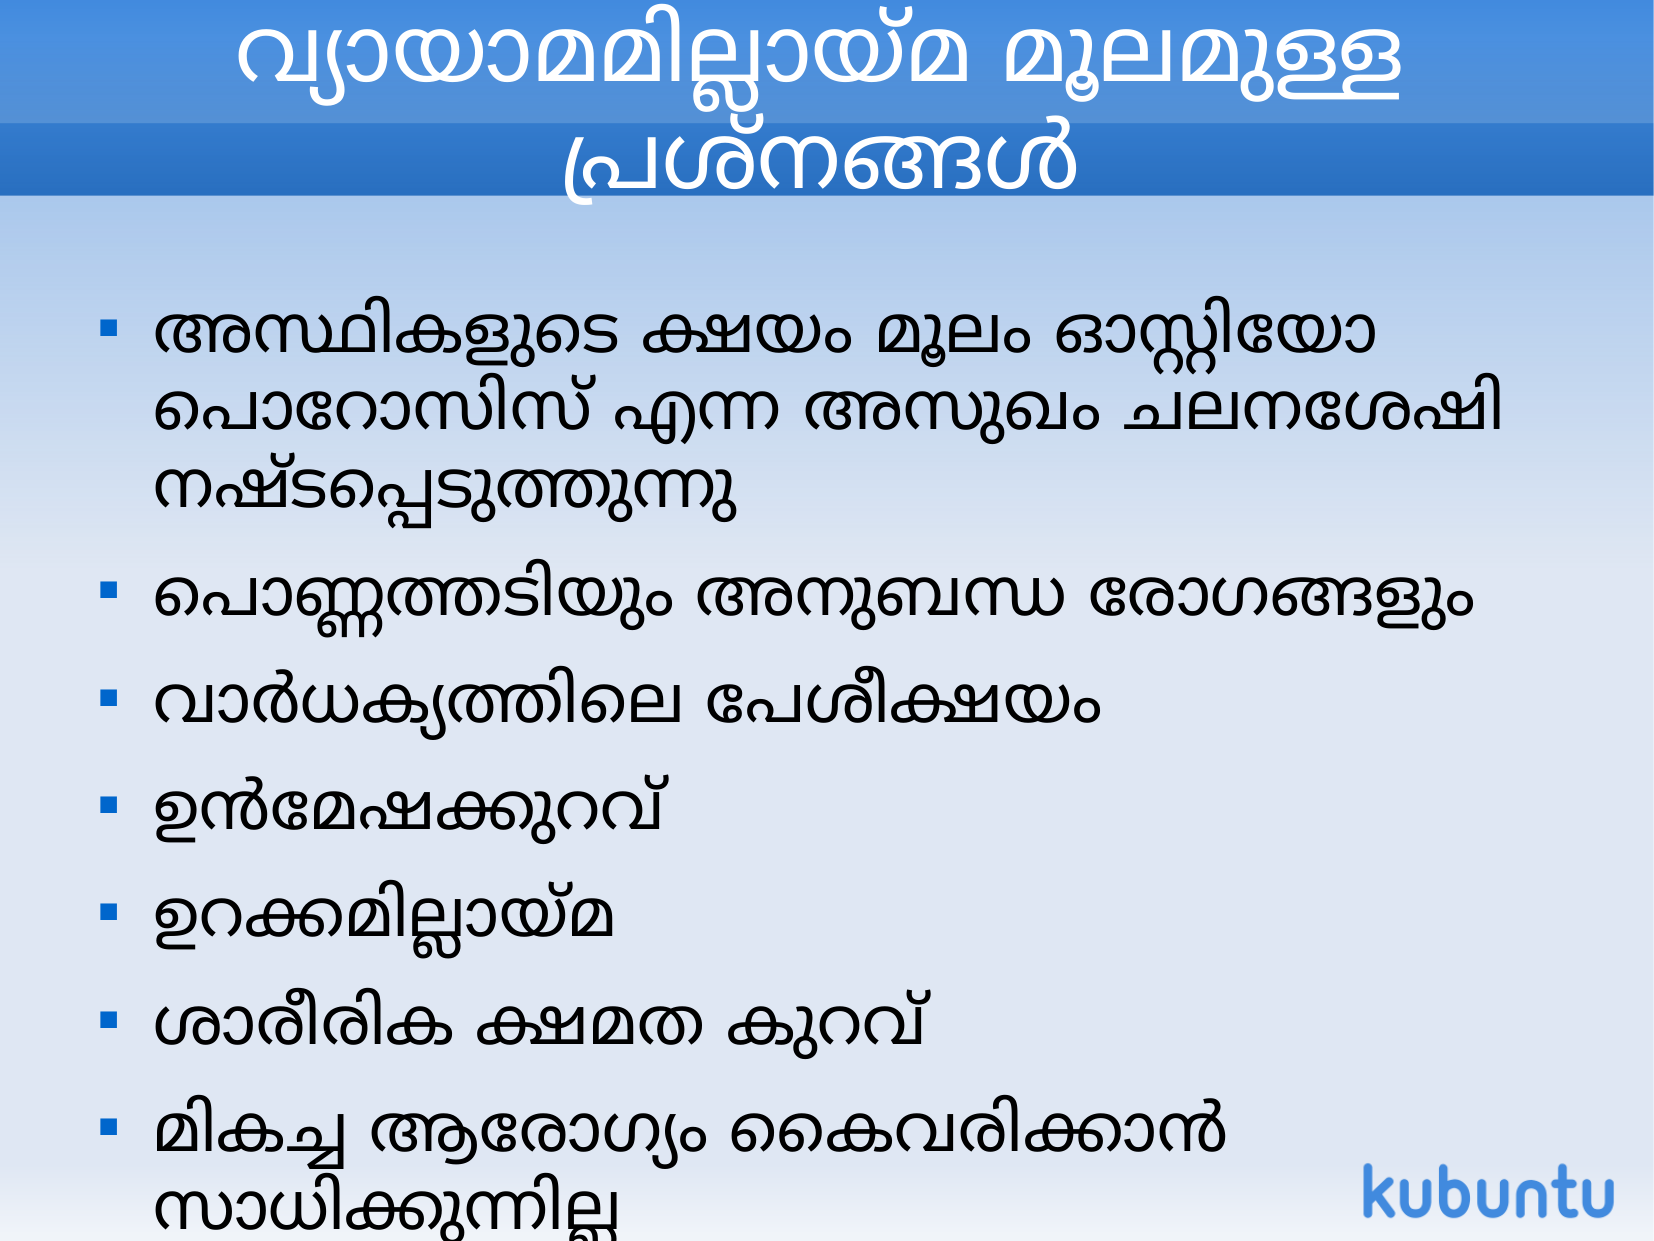

# വ്യായാമമില്ലായ്മ മൂലമുള്ള പ്രശ്നങ്ങള്‍
അസ്ഥികളുടെ ക്ഷയം മൂലം ഓസ്റ്റിയോ പൊറോസിസ് എന്ന അസുഖം ചലനശേഷി നഷ്ടപ്പെടുത്തുന്നു
പൊണ്ണത്തടിയും അനുബന്ധ രോഗങ്ങളും
വാര്‍ധക്യത്തിലെ പേശീക്ഷയം
ഉന്‍മേഷക്കുറവ്
ഉറക്കമില്ലായ്മ
ശാരീരിക ക്ഷമത കുറവ്
മികച്ച ആരോഗ്യം കൈവരിക്കാന്‍ സാധിക്കുന്നില്ല